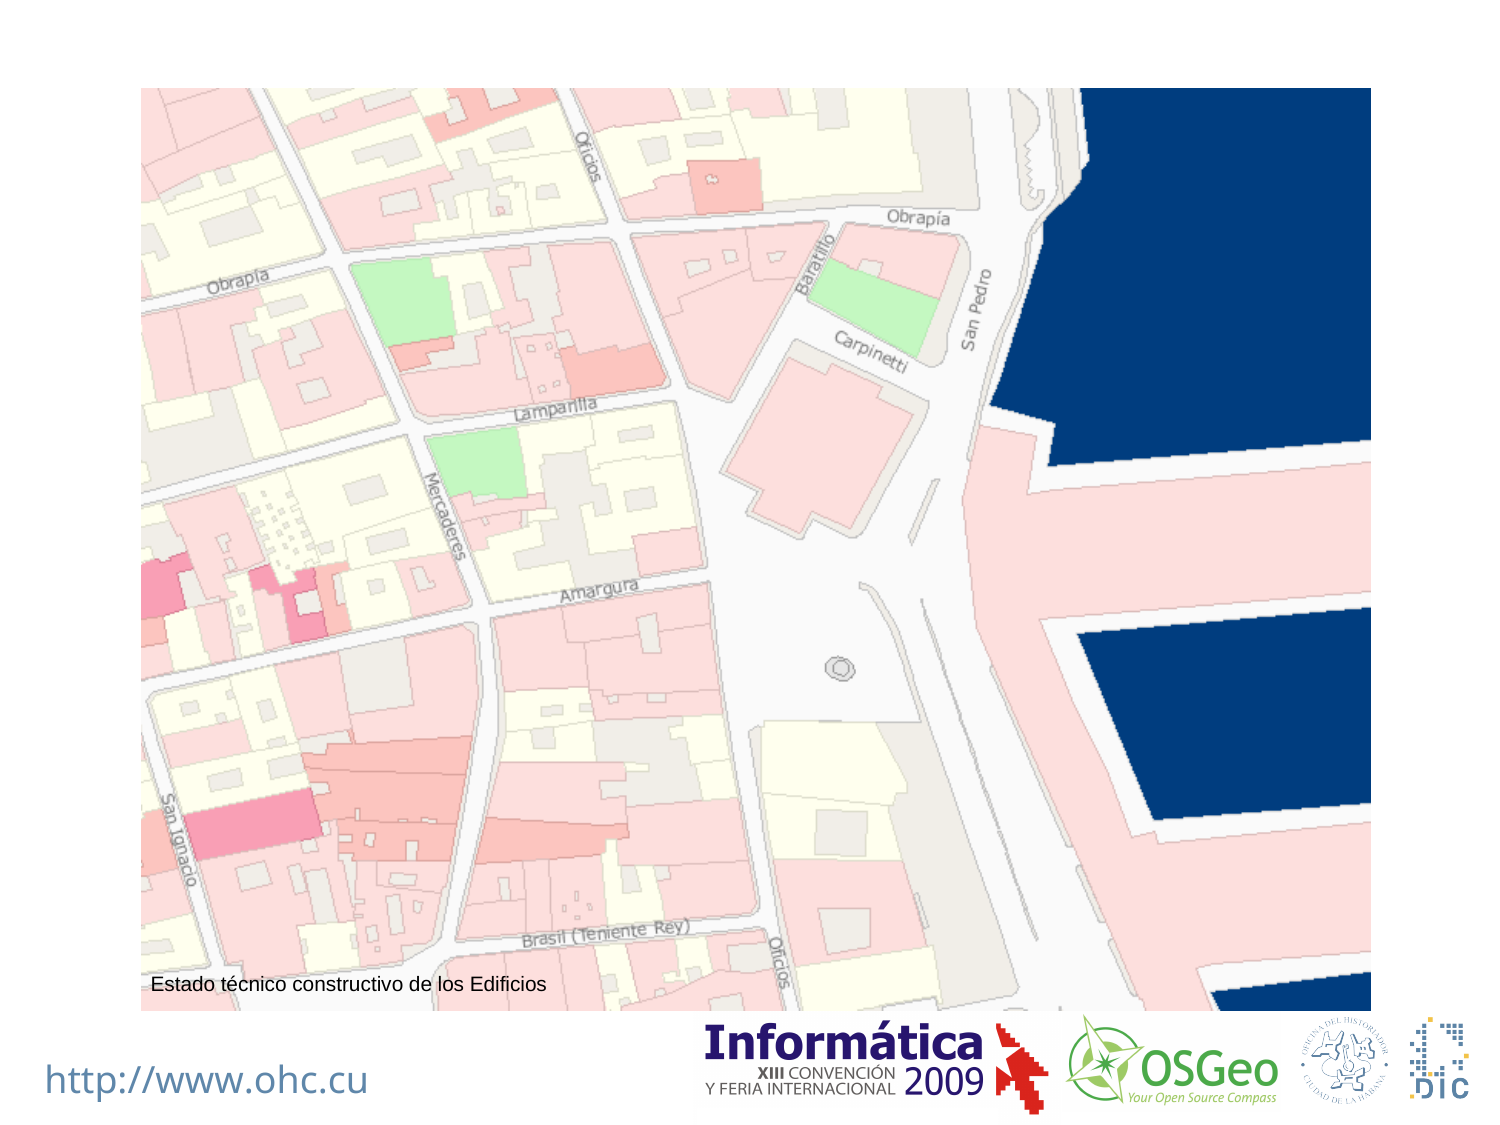

Estado técnico constructivo de los Edificios
http://www.ohc.cu